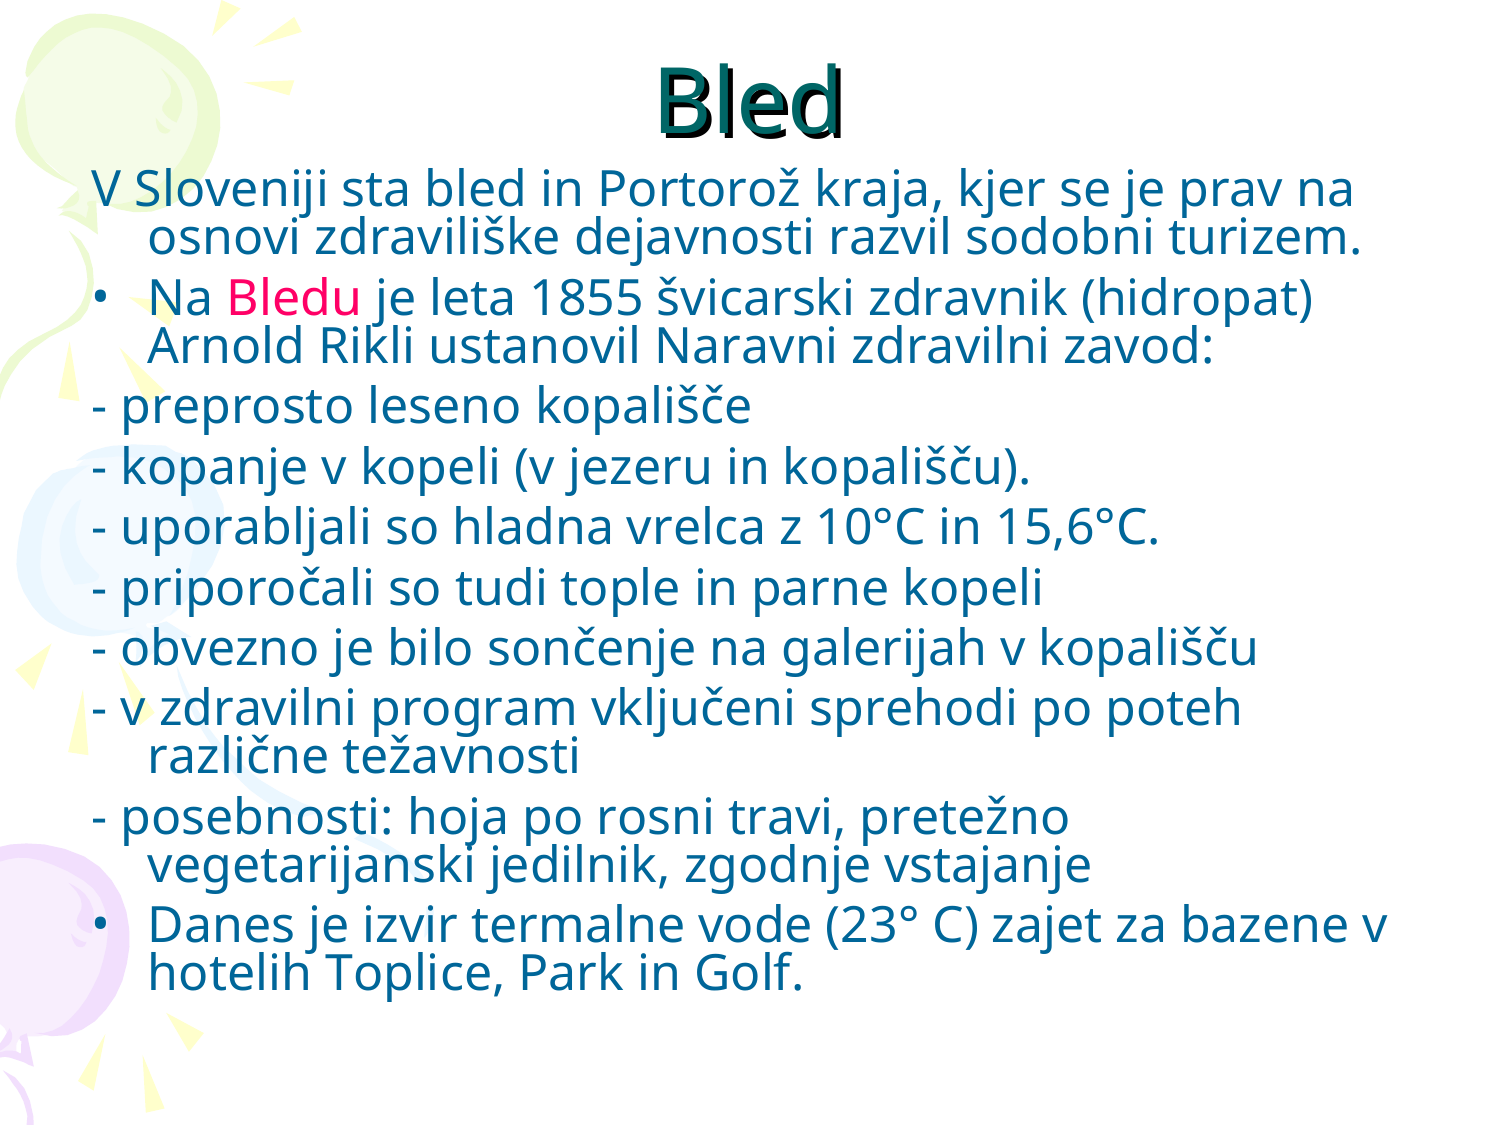

# Bled
V Sloveniji sta bled in Portorož kraja, kjer se je prav na osnovi zdraviliške dejavnosti razvil sodobni turizem.
Na Bledu je leta 1855 švicarski zdravnik (hidropat) Arnold Rikli ustanovil Naravni zdravilni zavod:
- preprosto leseno kopališče
- kopanje v kopeli (v jezeru in kopališču).
- uporabljali so hladna vrelca z 10°C in 15,6°C.
- priporočali so tudi tople in parne kopeli
- obvezno je bilo sončenje na galerijah v kopališču
- v zdravilni program vključeni sprehodi po poteh različne težavnosti
- posebnosti: hoja po rosni travi, pretežno vegetarijanski jedilnik, zgodnje vstajanje
Danes je izvir termalne vode (23° C) zajet za bazene v hotelih Toplice, Park in Golf.